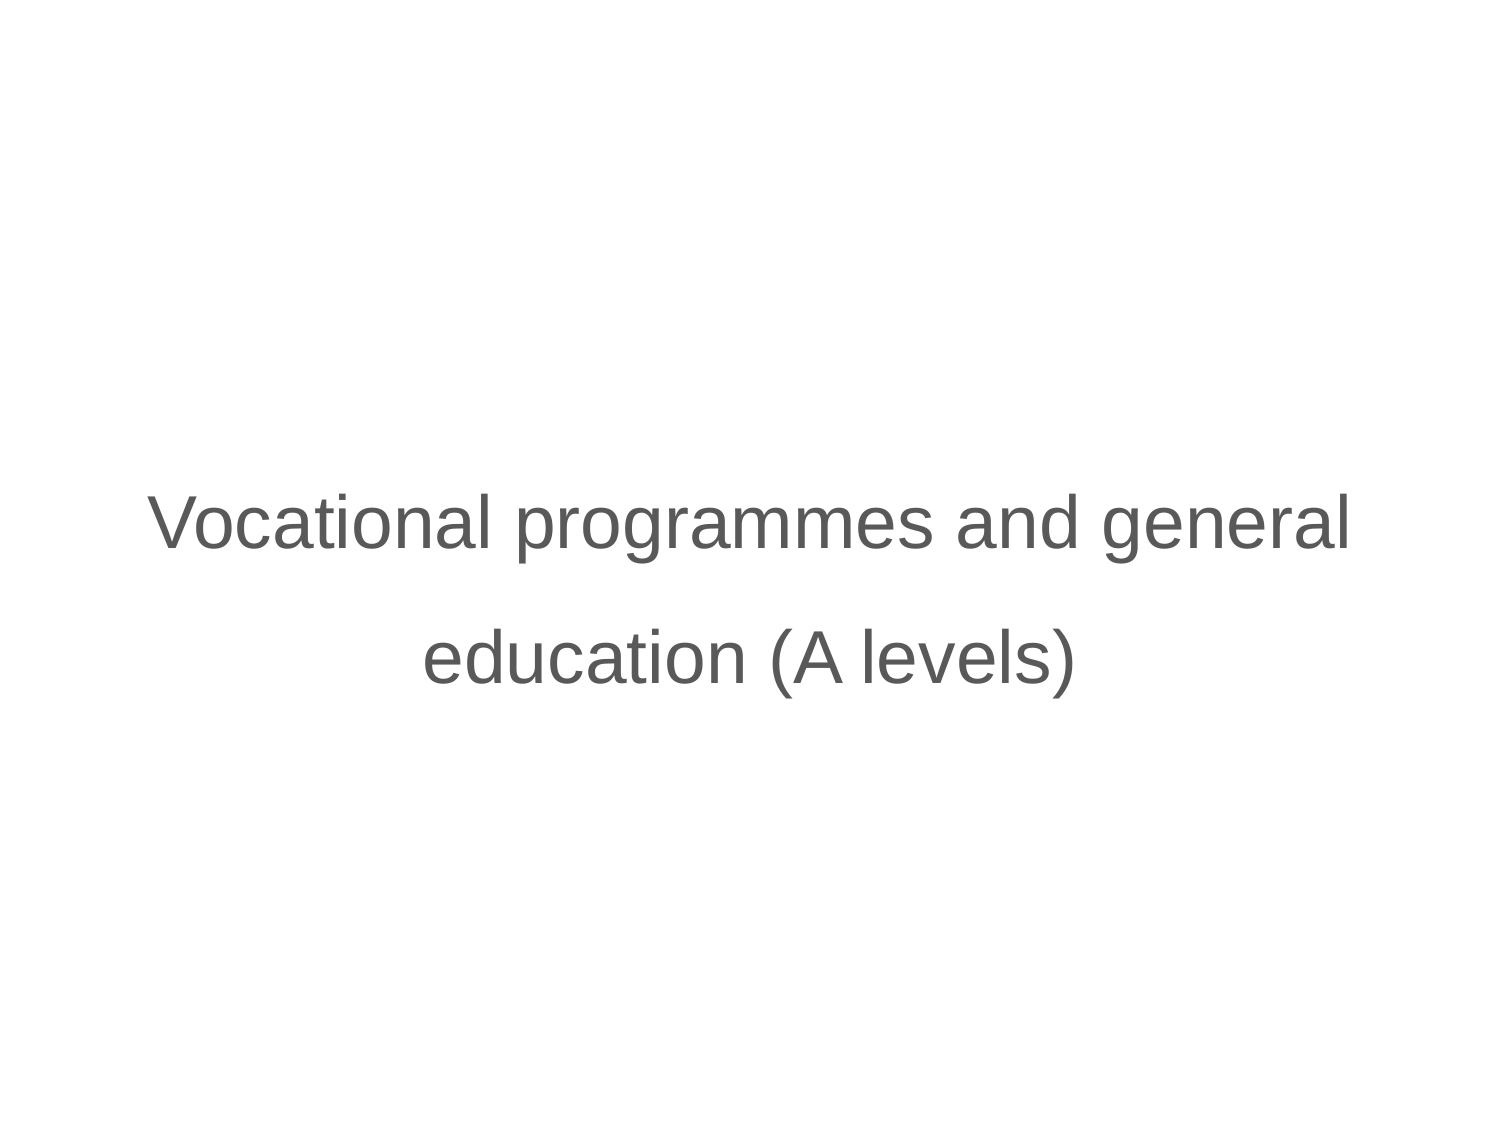

# Vocational programmes and general education (A levels)